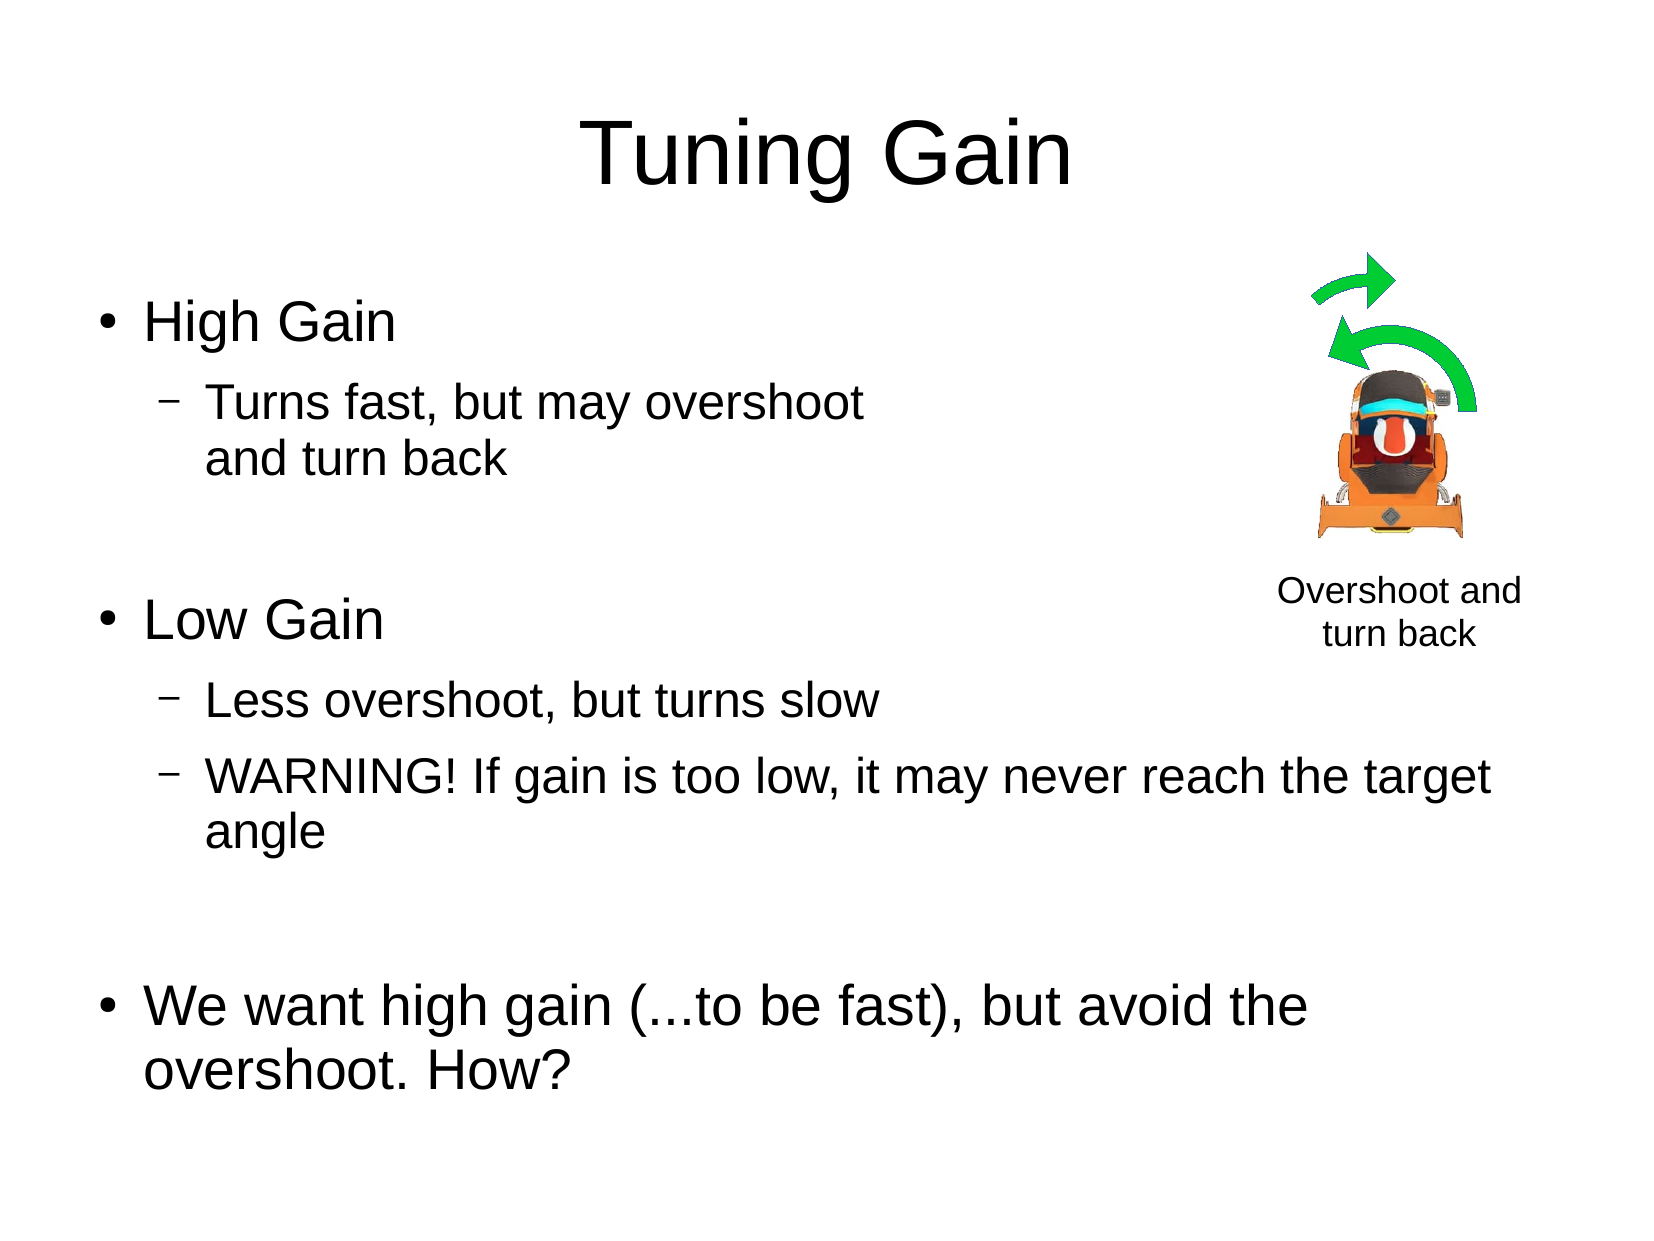

# Tuning Gain
High Gain
Turns fast, but may overshoot
and turn back
Low Gain
Less overshoot, but turns slow
WARNING! If gain is too low, it may never reach the target angle
We want high gain (...to be fast), but avoid the overshoot. How?
Overshoot and turn back